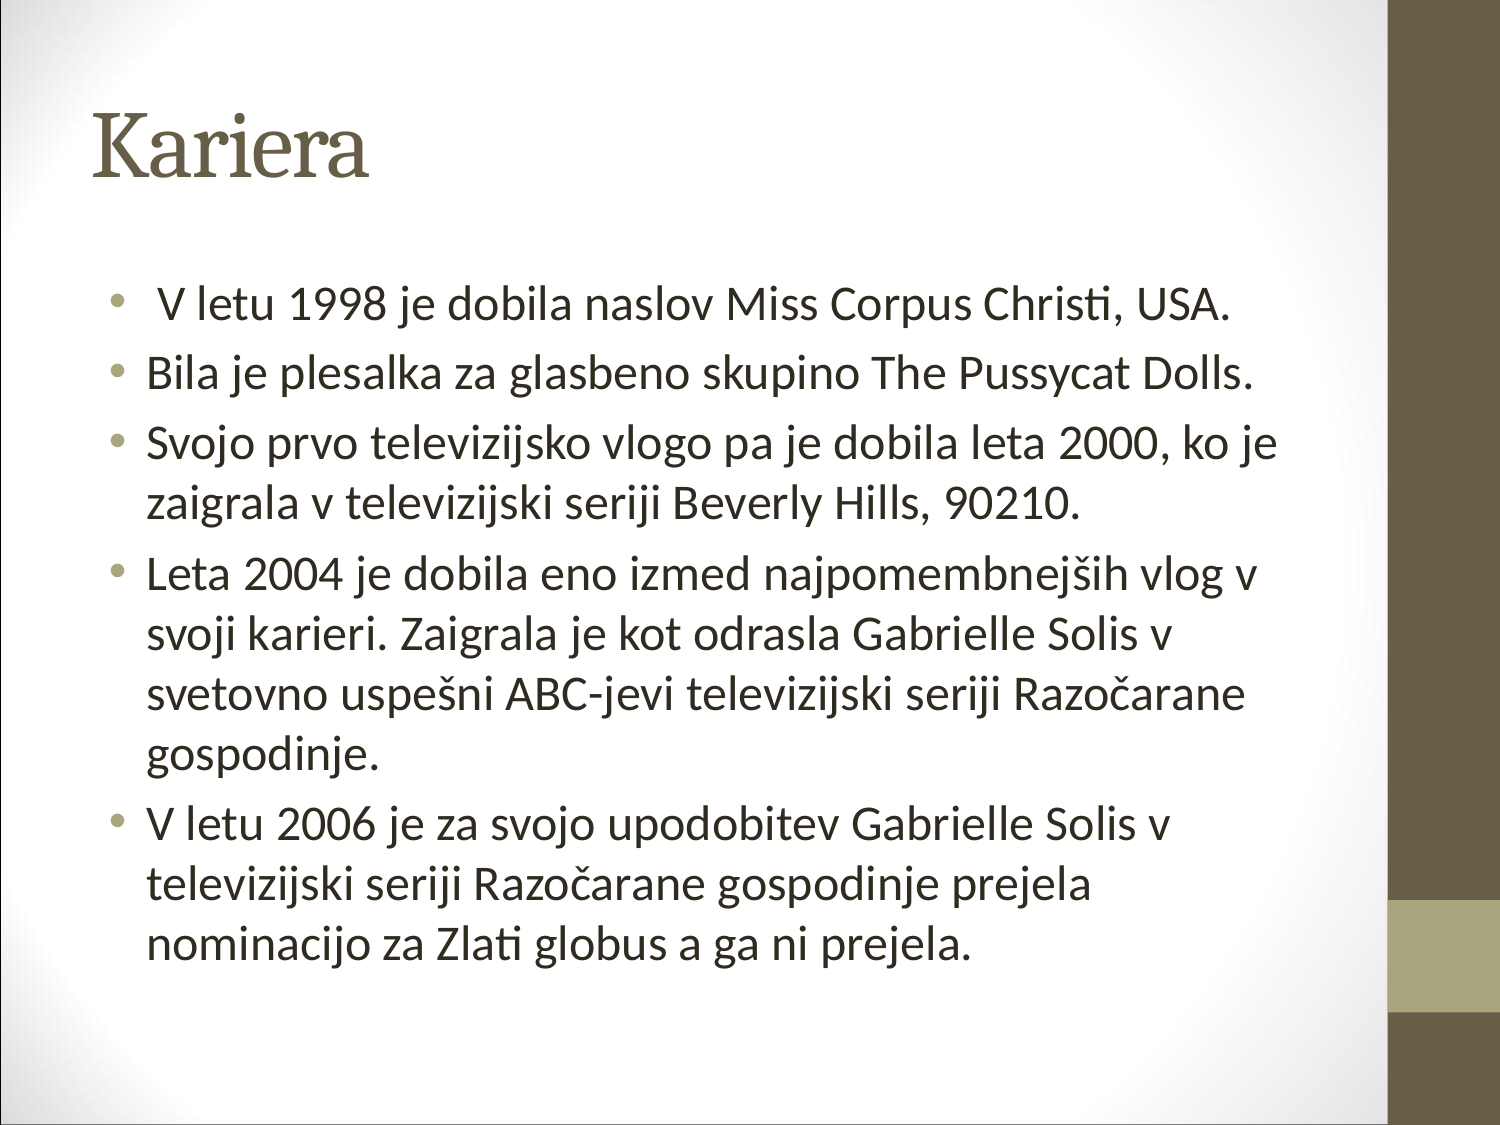

# Kariera
 V letu 1998 je dobila naslov Miss Corpus Christi, USA.
Bila je plesalka za glasbeno skupino The Pussycat Dolls.
Svojo prvo televizijsko vlogo pa je dobila leta 2000, ko je zaigrala v televizijski seriji Beverly Hills, 90210.
Leta 2004 je dobila eno izmed najpomembnejših vlog v svoji karieri. Zaigrala je kot odrasla Gabrielle Solis v svetovno uspešni ABC-jevi televizijski seriji Razočarane gospodinje.
V letu 2006 je za svojo upodobitev Gabrielle Solis v televizijski seriji Razočarane gospodinje prejela nominacijo za Zlati globus a ga ni prejela.